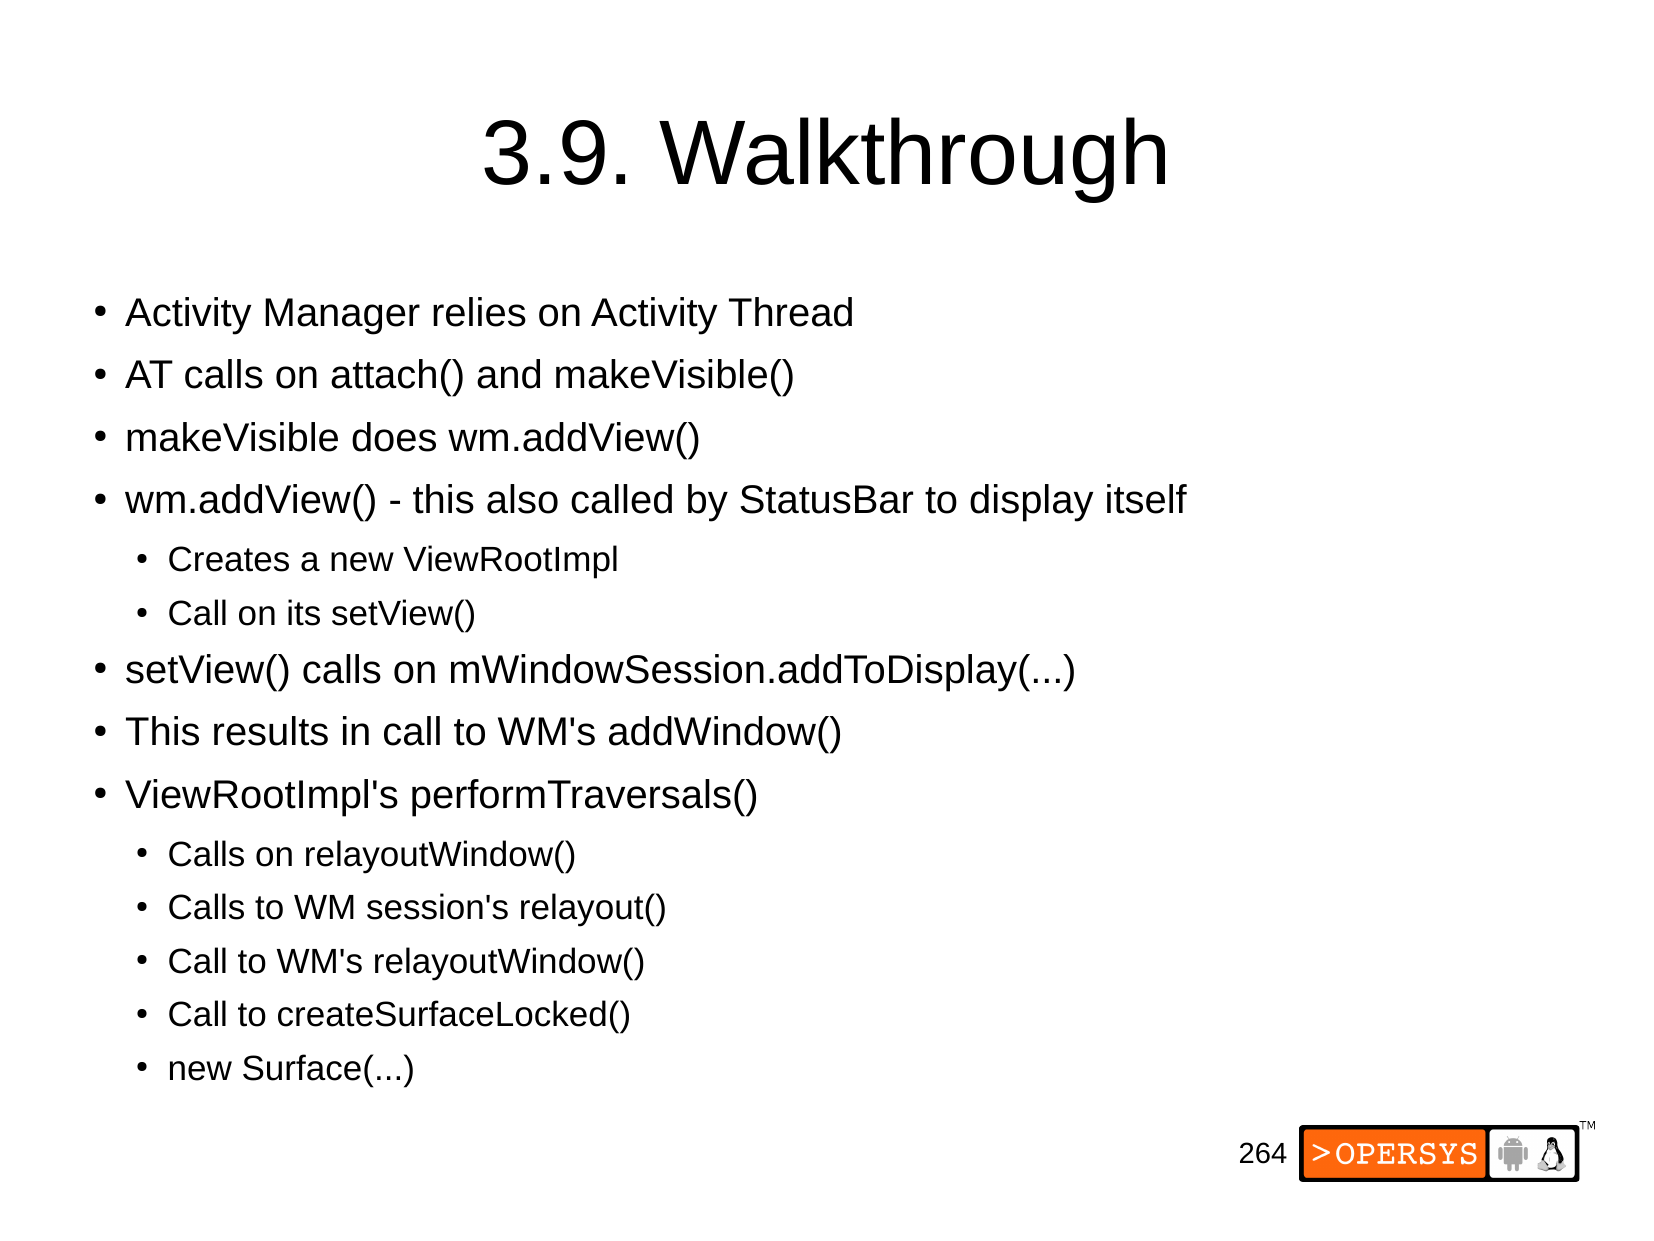

# 3.9. Walkthrough
Activity Manager relies on Activity Thread
AT calls on attach() and makeVisible()
makeVisible does wm.addView()
wm.addView() - this also called by StatusBar to display itself
Creates a new ViewRootImpl
Call on its setView()
setView() calls on mWindowSession.addToDisplay(...)
This results in call to WM's addWindow()
ViewRootImpl's performTraversals()
Calls on relayoutWindow()
Calls to WM session's relayout()
Call to WM's relayoutWindow()
Call to createSurfaceLocked()
new Surface(...)